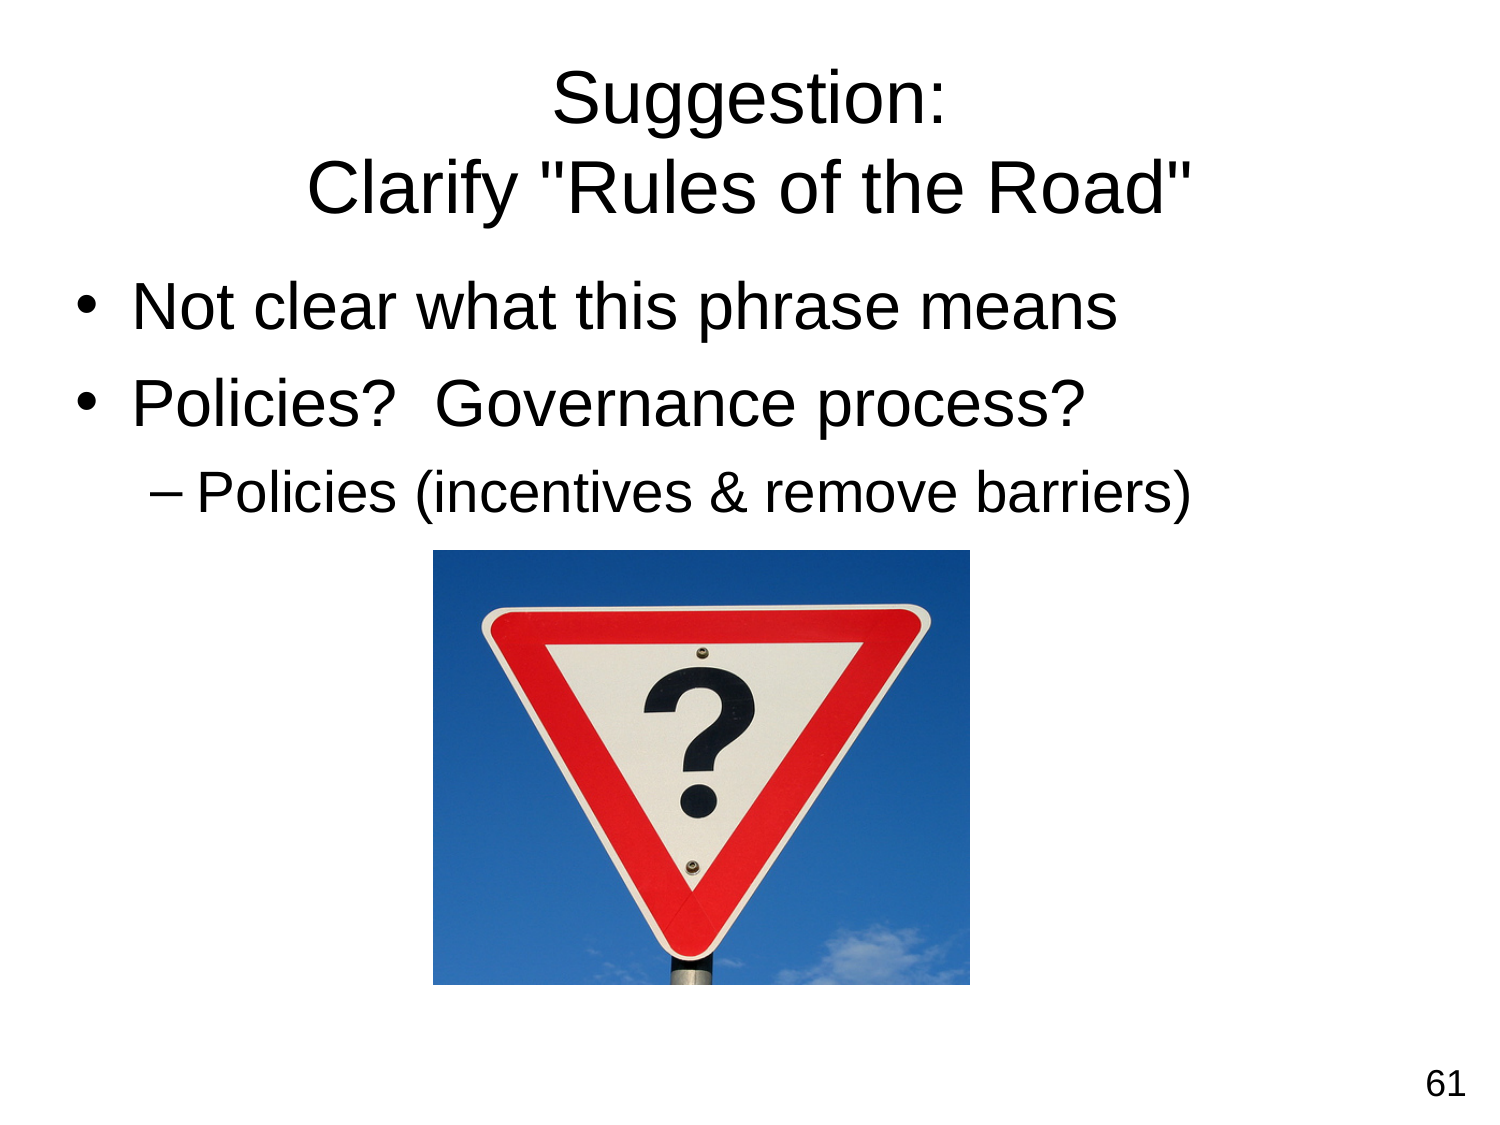

# Suggestion: Clarify "Rules of the Road"
Not clear what this phrase means
Policies? Governance process?
Policies (incentives & remove barriers)
61